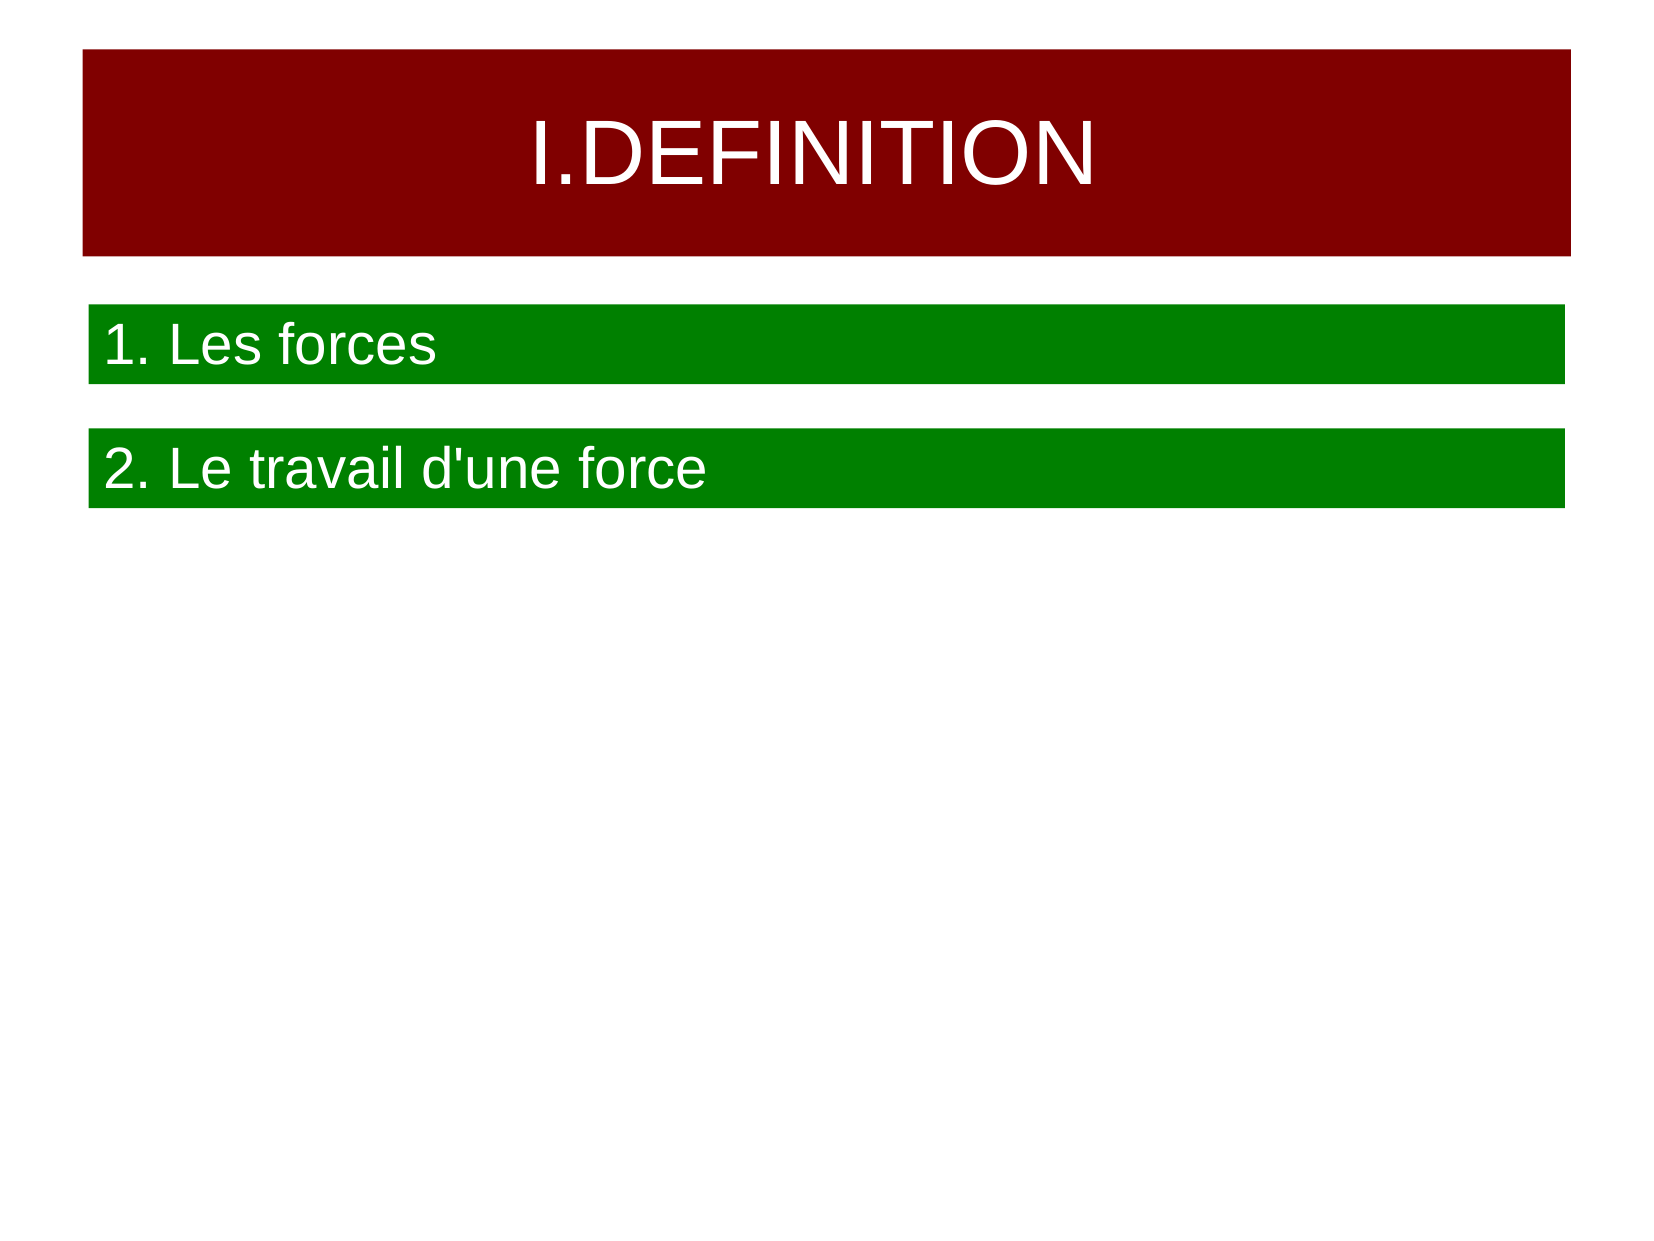

# I.DEFINITION
1. Les forces
2. Le travail d'une force